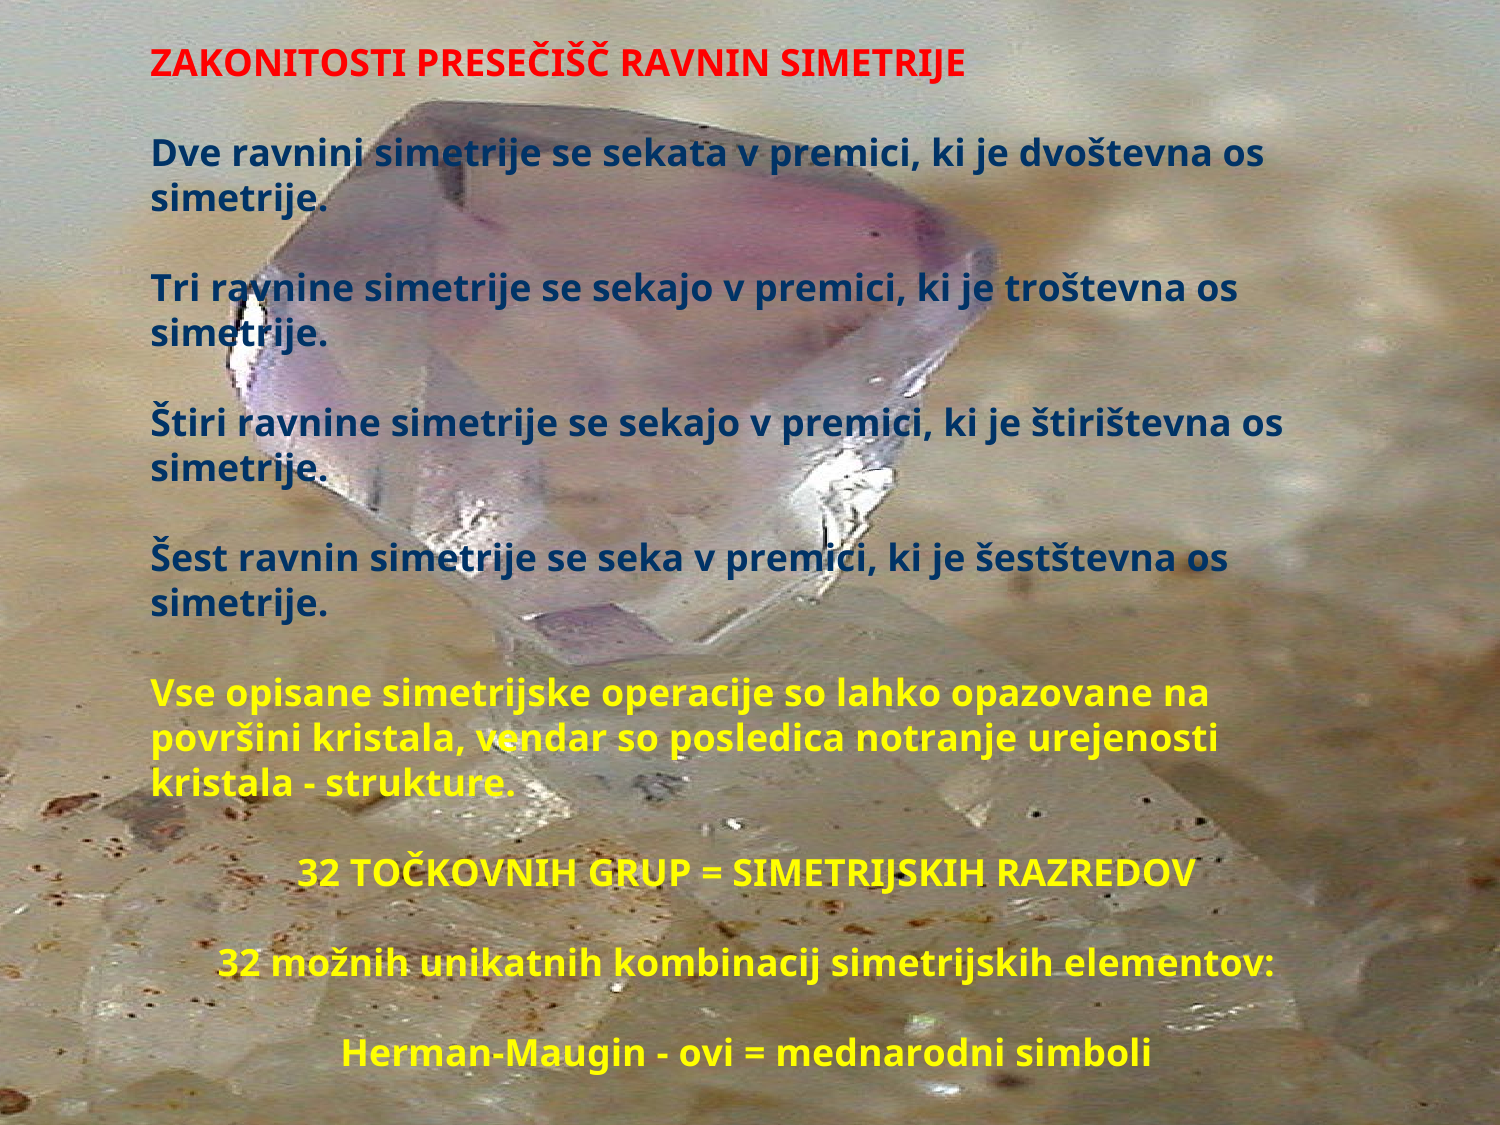

ZAKONITOSTI PRESEČIŠČ RAVNIN SIMETRIJE
Dve ravnini simetrije se sekata v premici, ki je dvoštevna os simetrije.
Tri ravnine simetrije se sekajo v premici, ki je troštevna os simetrije.
Štiri ravnine simetrije se sekajo v premici, ki je štirištevna os simetrije.
Šest ravnin simetrije se seka v premici, ki je šestštevna os simetrije.
Vse opisane simetrijske operacije so lahko opazovane na površini kristala, vendar so posledica notranje urejenosti kristala - strukture.
32 TOČKOVNIH GRUP = SIMETRIJSKIH RAZREDOV
32 možnih unikatnih kombinacij simetrijskih elementov:
Herman-Maugin - ovi = mednarodni simboli